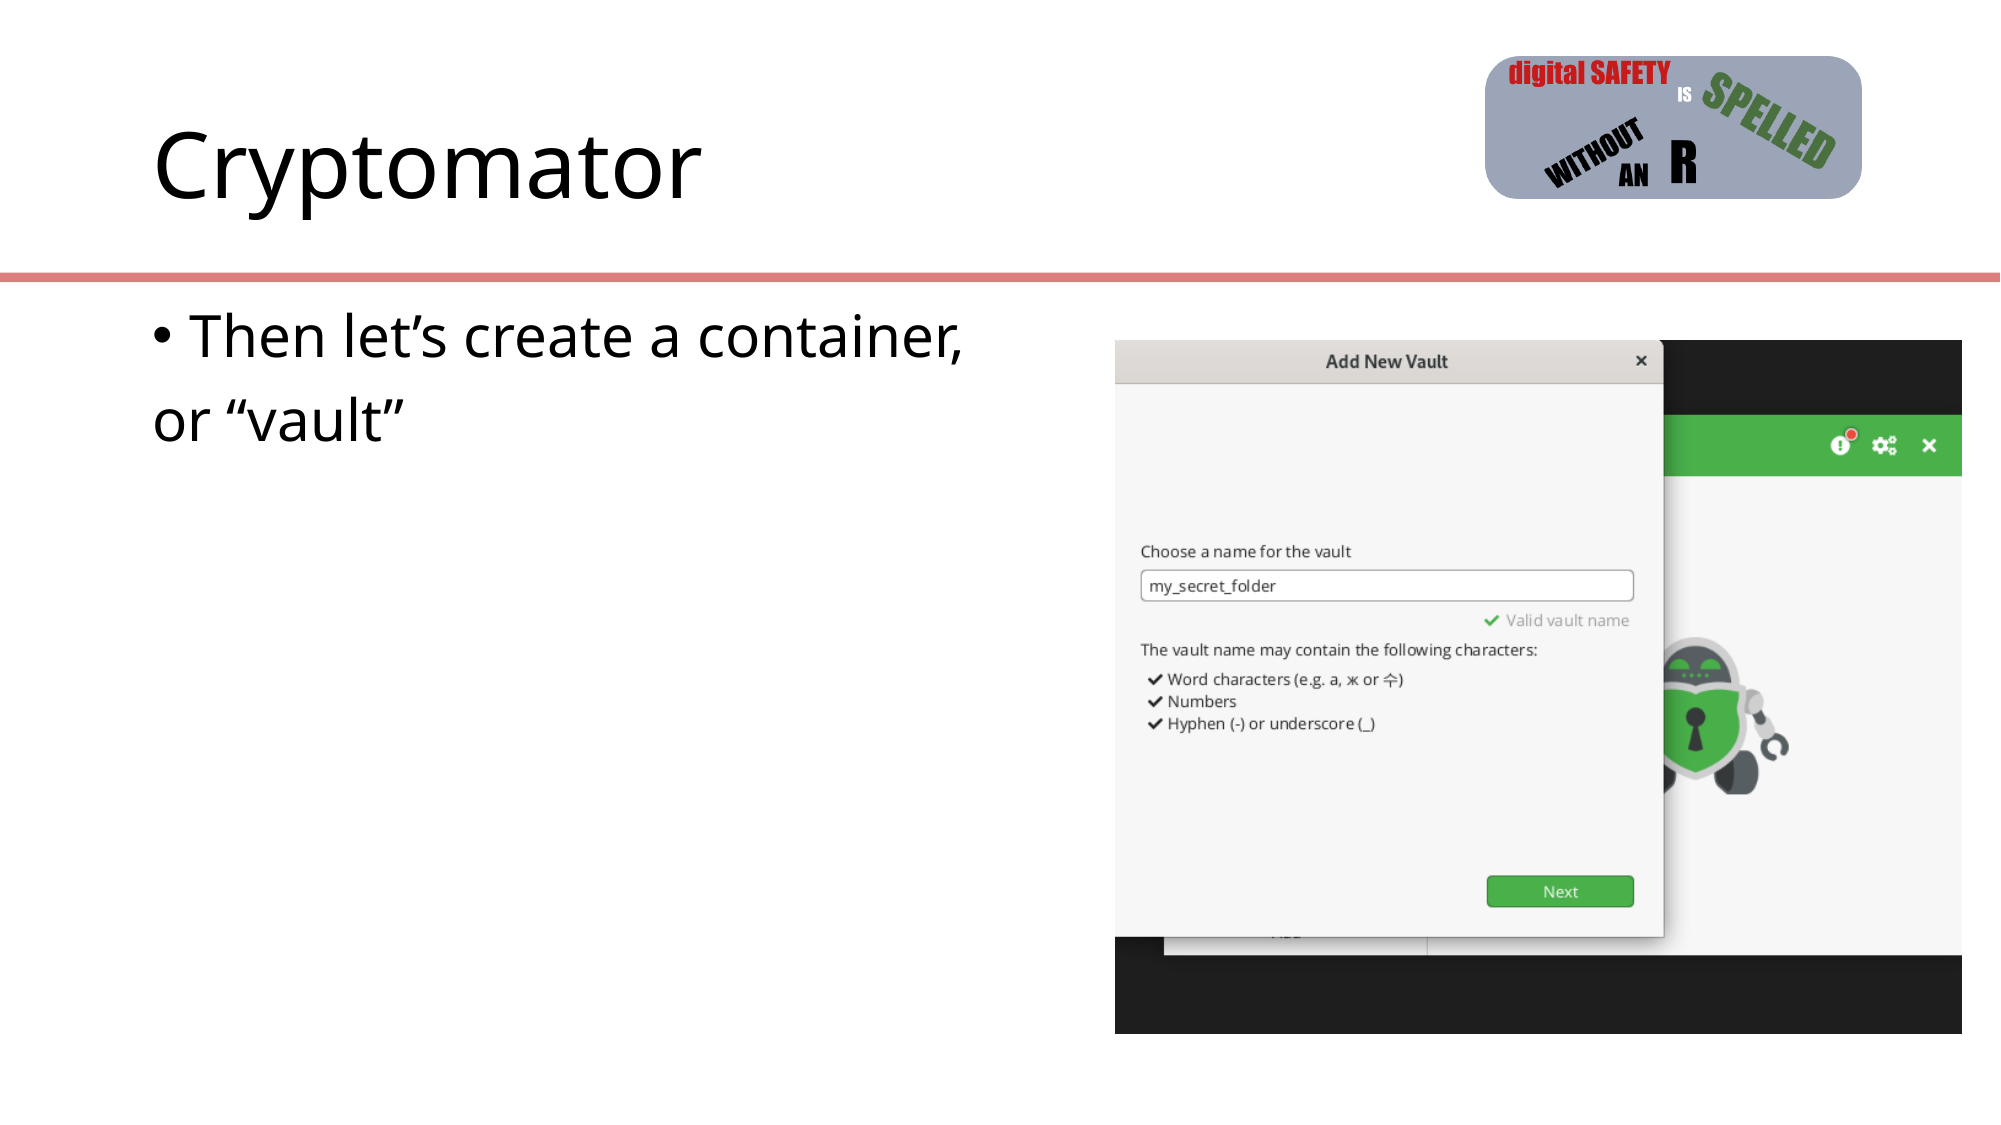

# Cryptomator
Then let’s create a container,
or “vault”